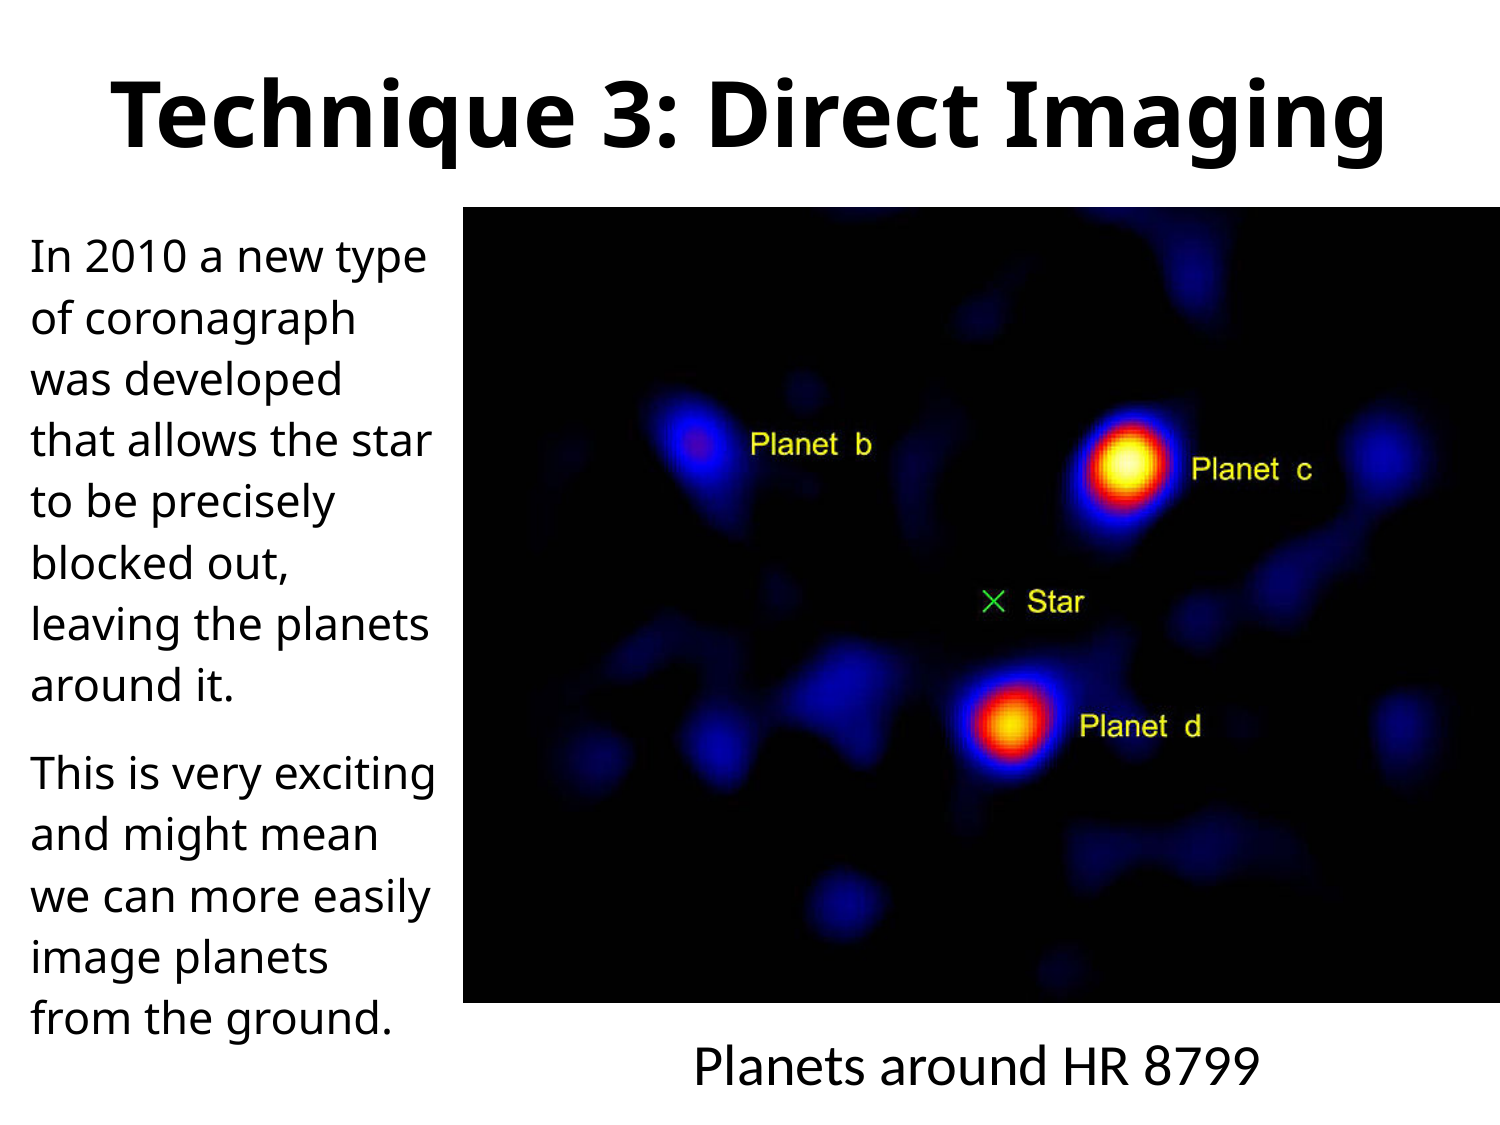

# Technique 3: Direct Imaging
In 2010 a new type of coronagraph was developed that allows the star to be precisely blocked out, leaving the planets around it.
This is very exciting and might mean we can more easily image planets from the ground.
Planets around HR 8799